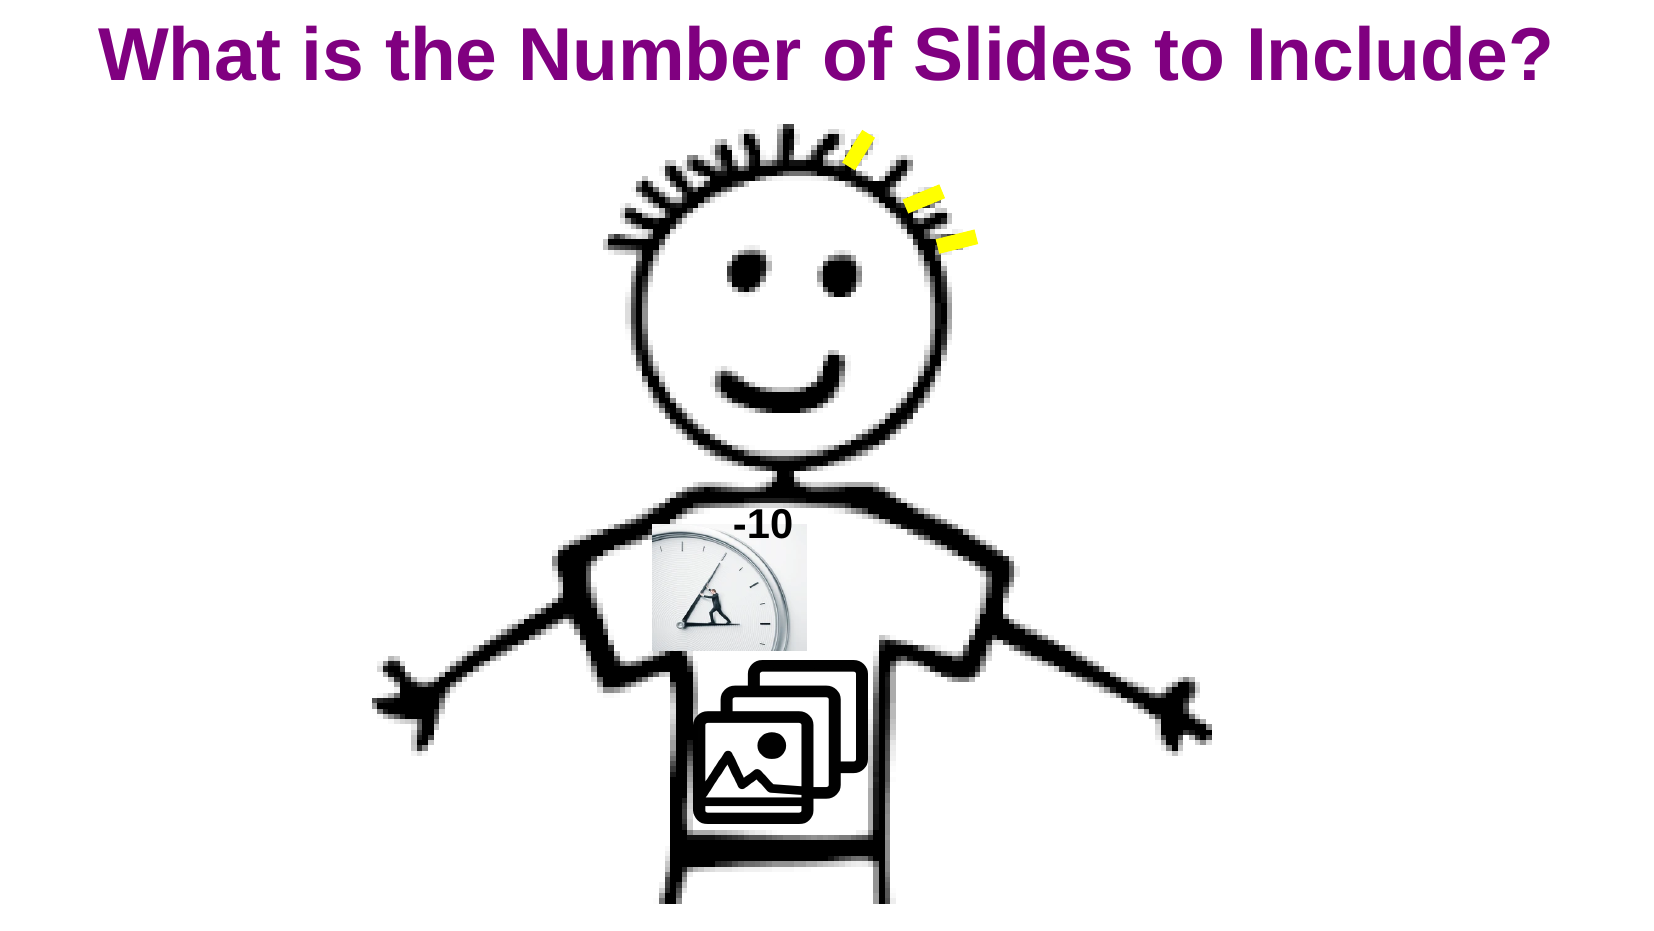

# What is the Number of Slides to Include?
-10